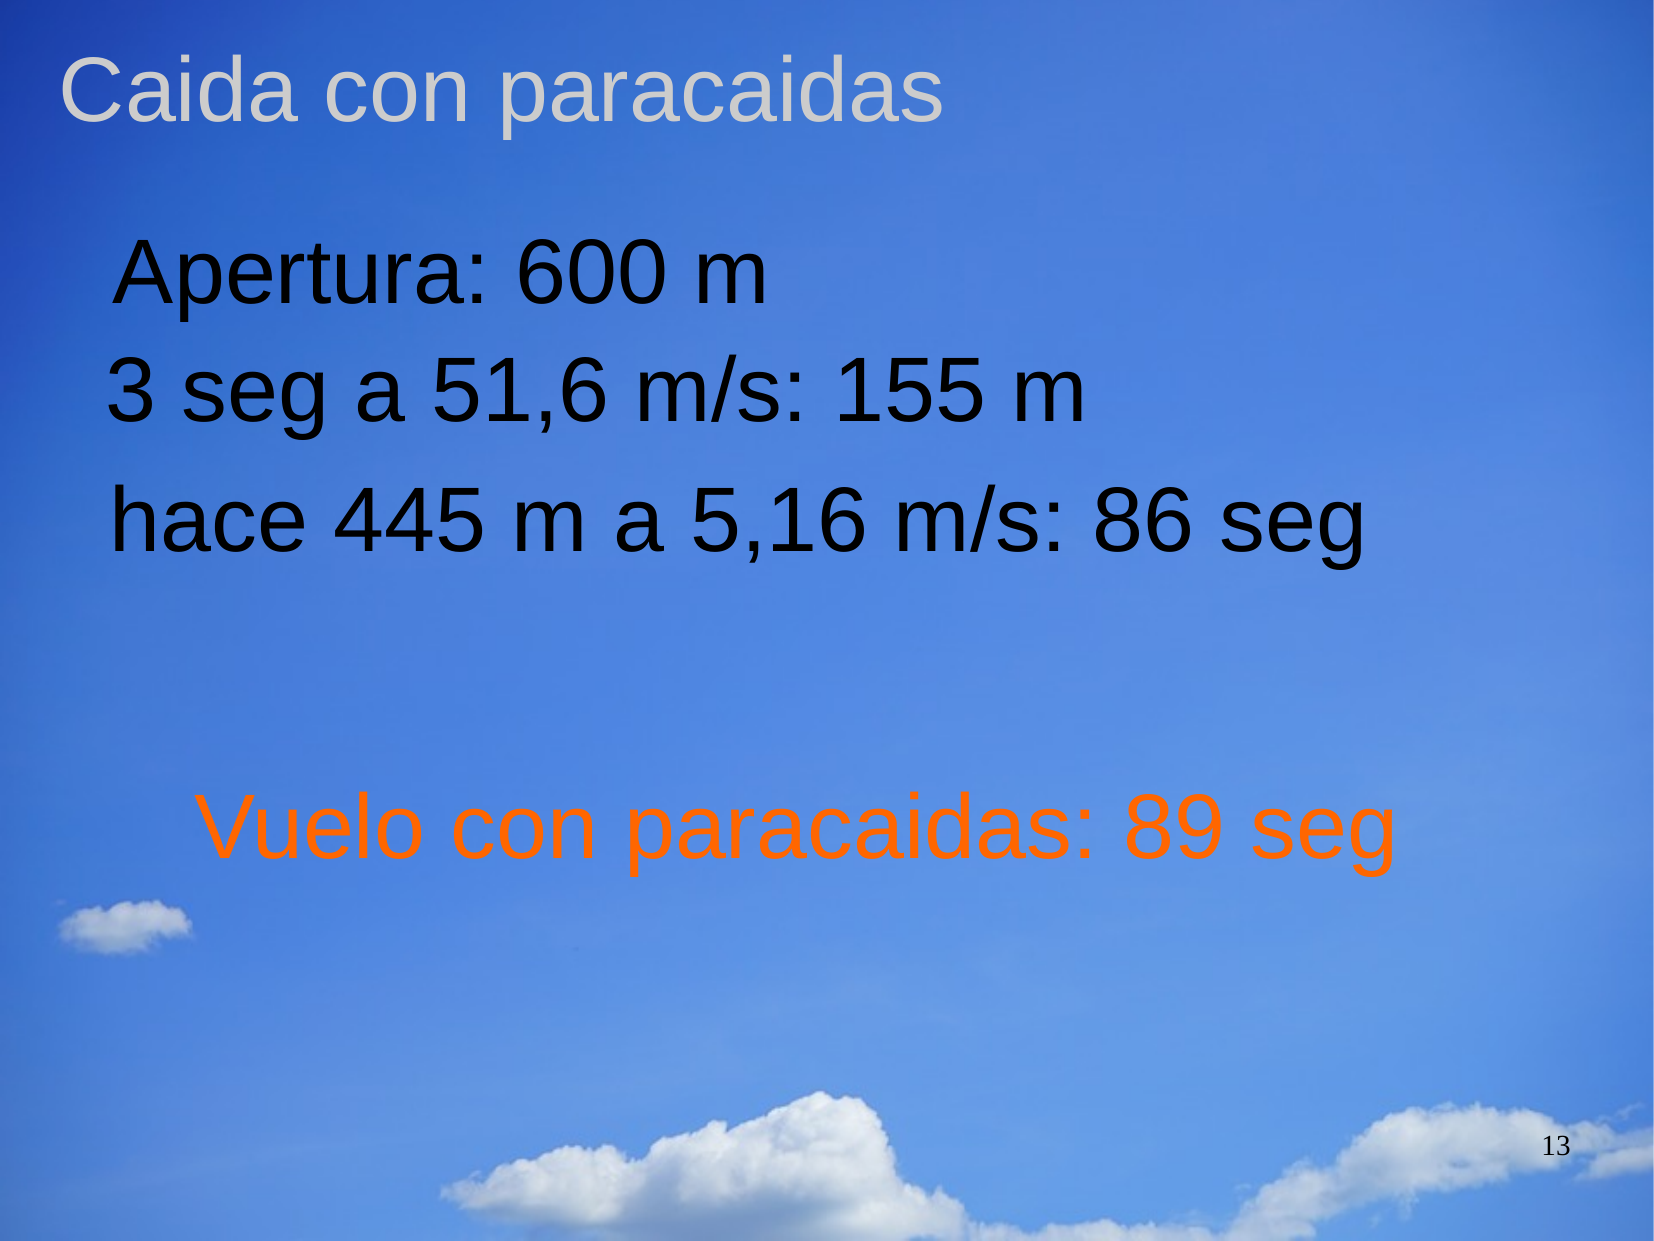

# Caida con paracaidas
Apertura: 600 m
3 seg a 51,6 m/s: 155 m
hace 445 m a 5,16 m/s: 86 seg
Vuelo con paracaidas: 89 seg
13